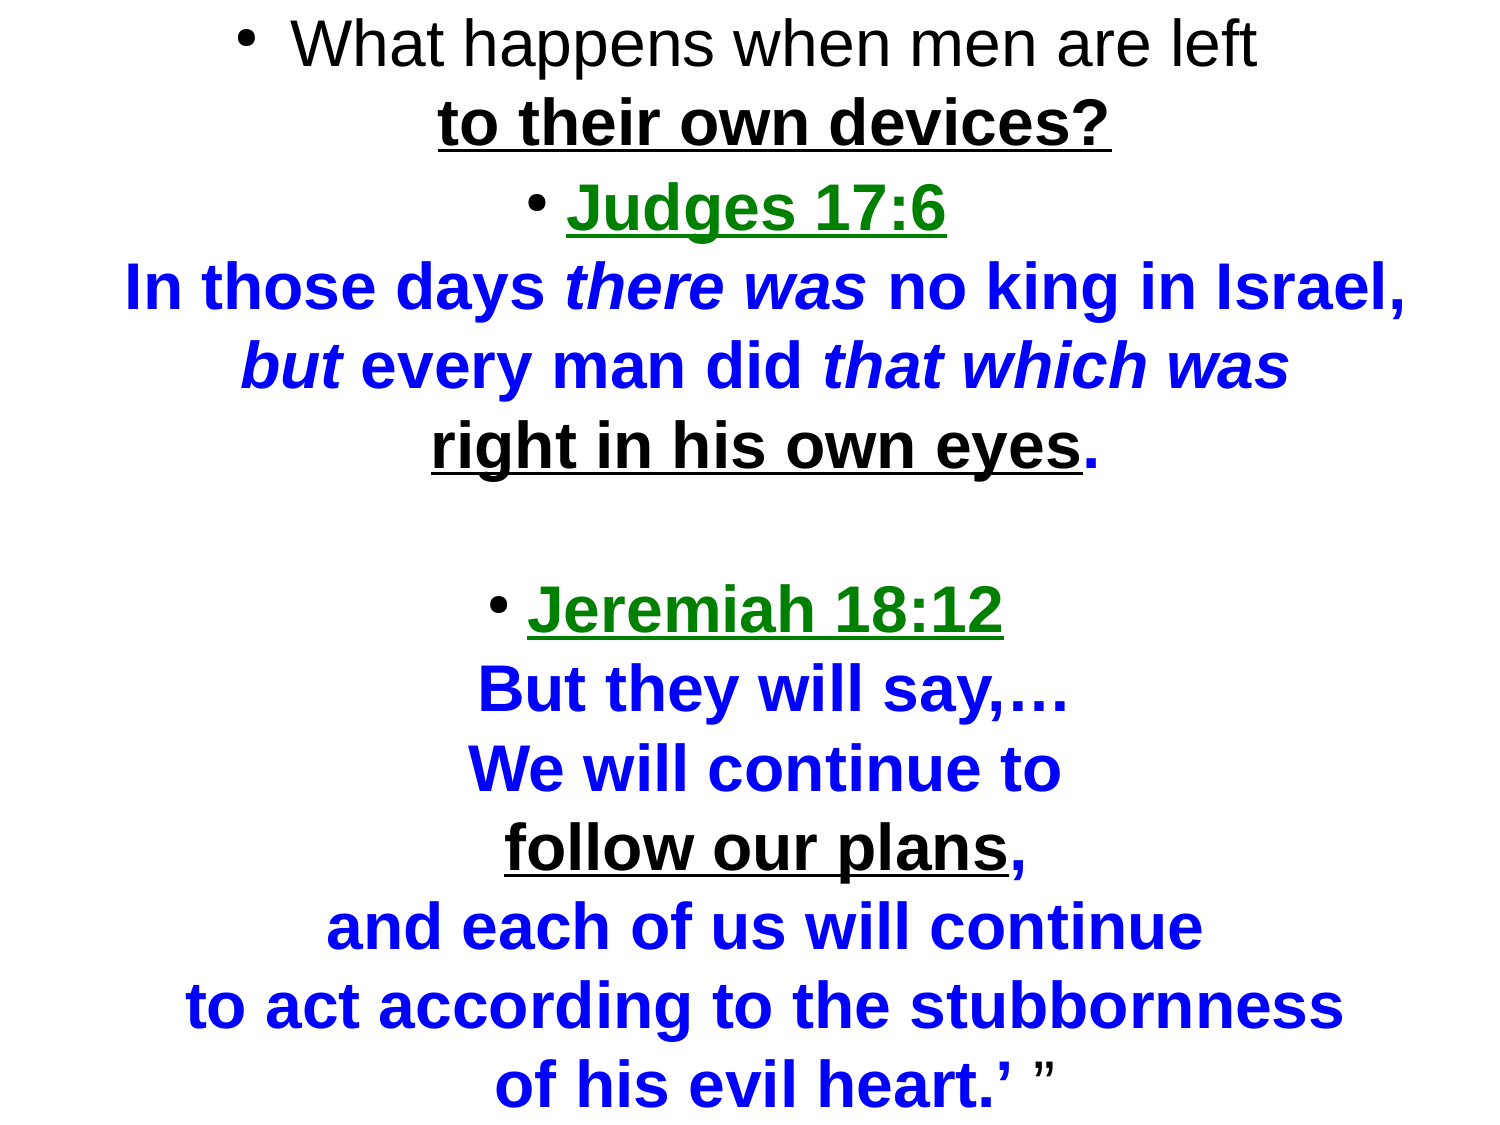

# What happens when men are left to their own devices?
Judges 17:6 
In those days there was no king in Israel,
but every man did that which was
right in his own eyes.
Jeremiah 18:12
But they will say,…
We will continue to
follow our plans,
and each of us will continue
to act according to the stubbornness
of his evil heart.’ ”